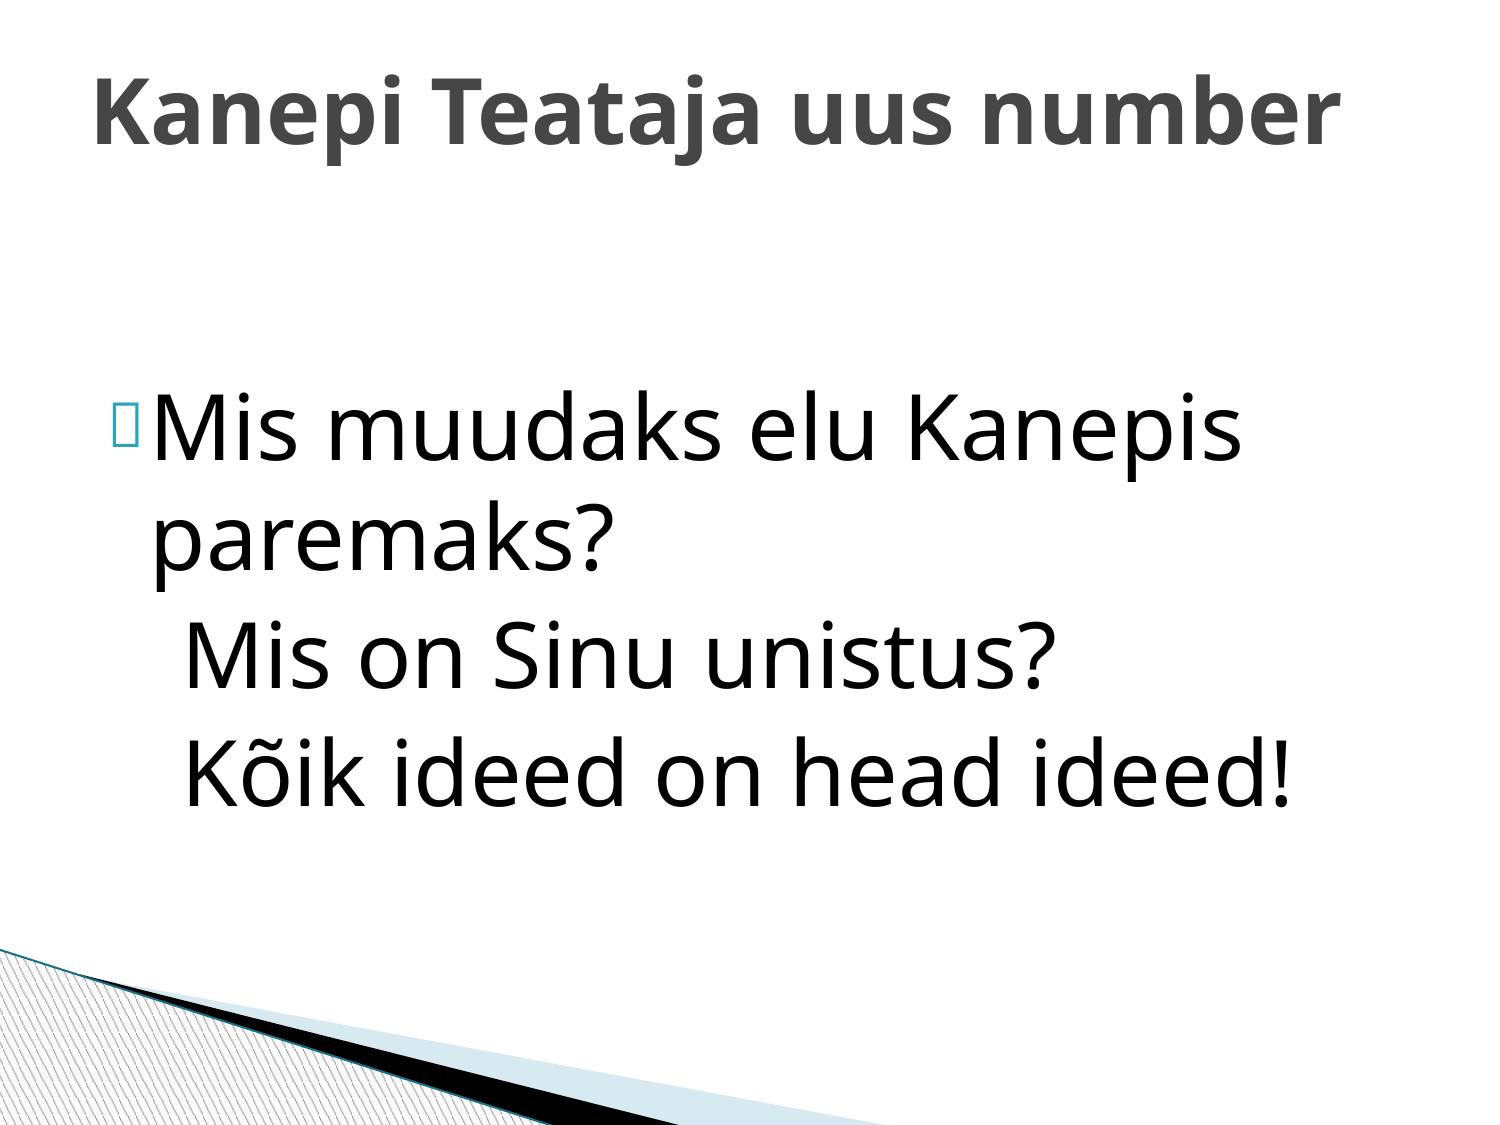

Kanepi Teataja uus number
# Mis muudaks elu Kanepis paremaks?
	Mis on Sinu unistus?
	Kõik ideed on head ideed!